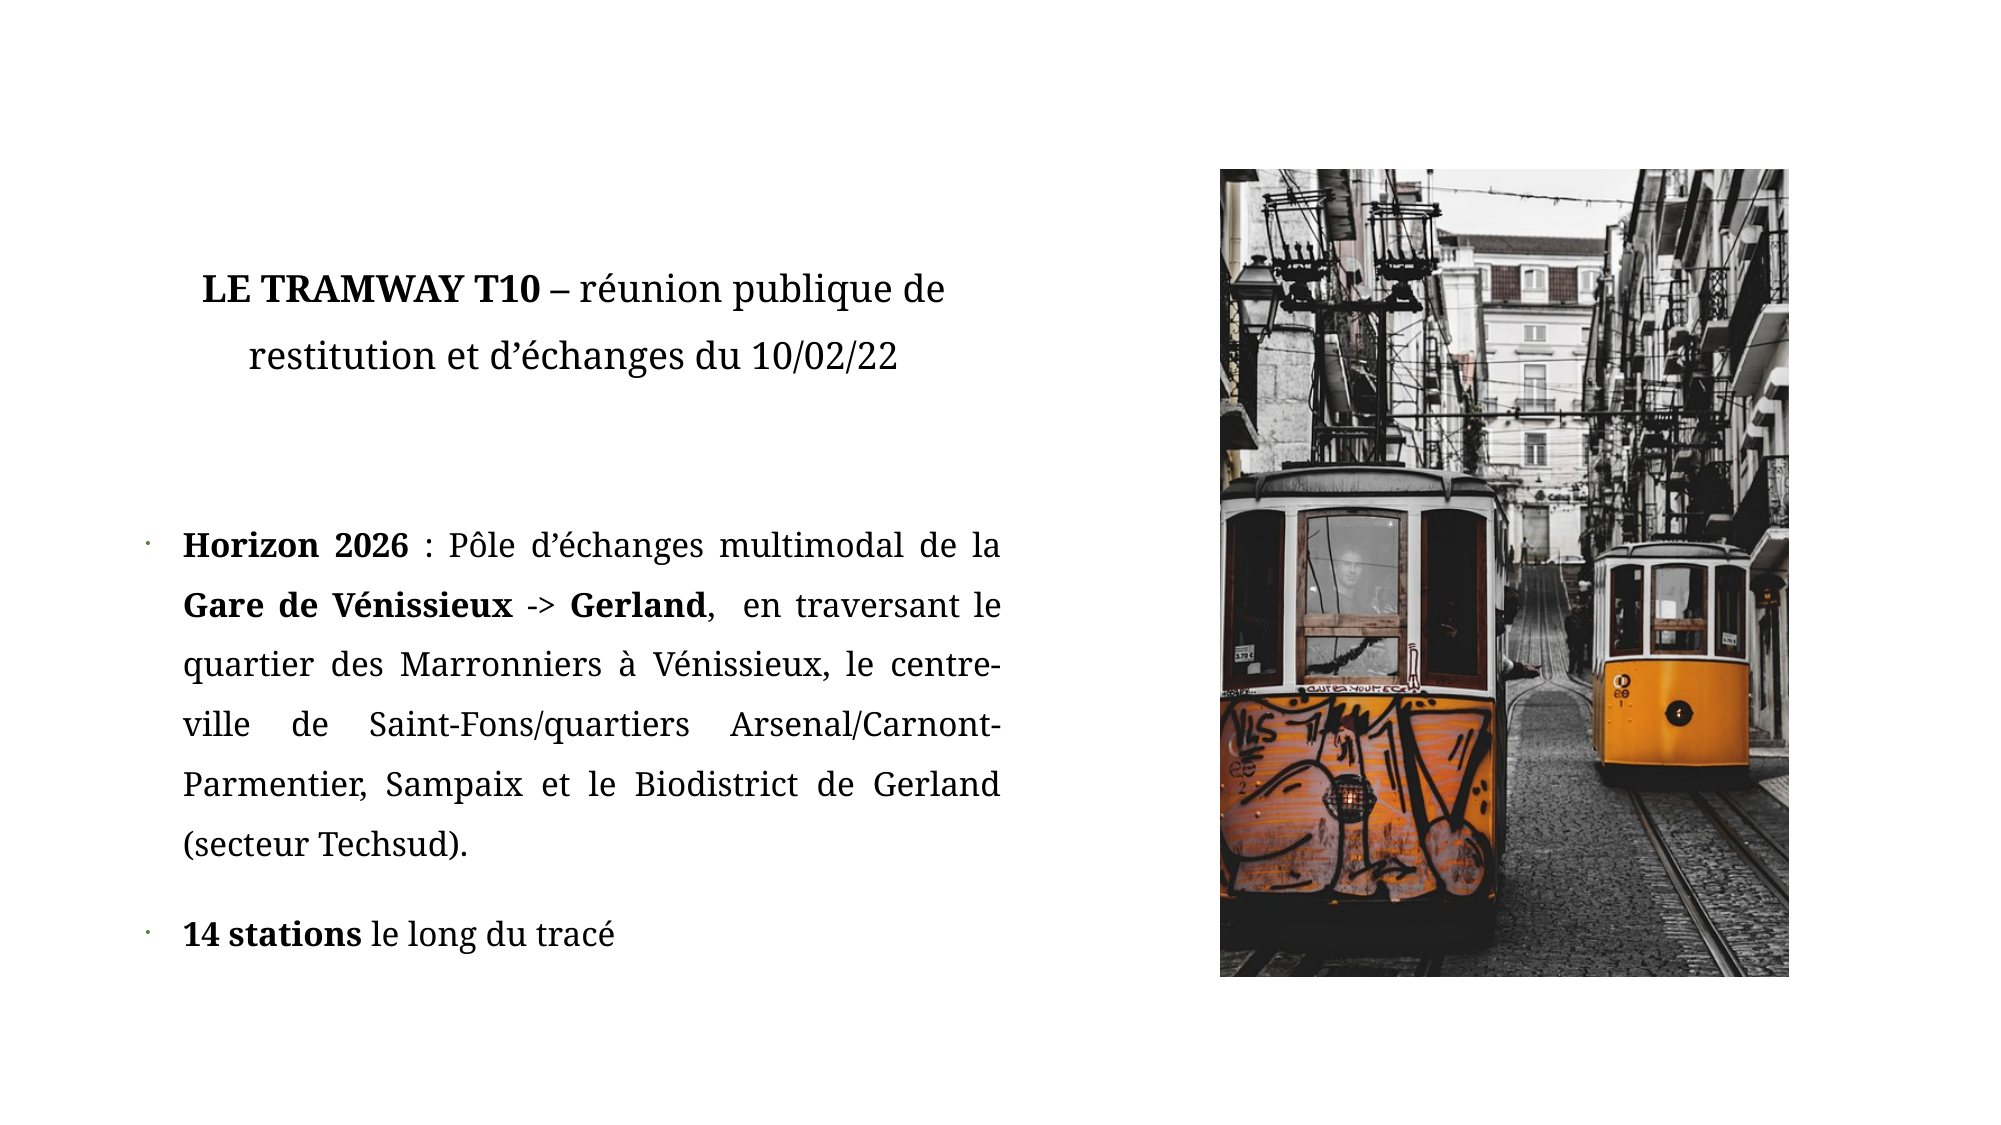

# LE TRAMWAY T10 – réunion publique de restitution et d’échanges du 10/02/22
Horizon 2026 : Pôle d’échanges multimodal de la Gare de Vénissieux -> Gerland, en traversant le quartier des Marronniers à Vénissieux, le centre-ville de Saint-Fons/quartiers Arsenal/Carnont-Parmentier, Sampaix et le Biodistrict de Gerland (secteur Techsud).
14 stations le long du tracé